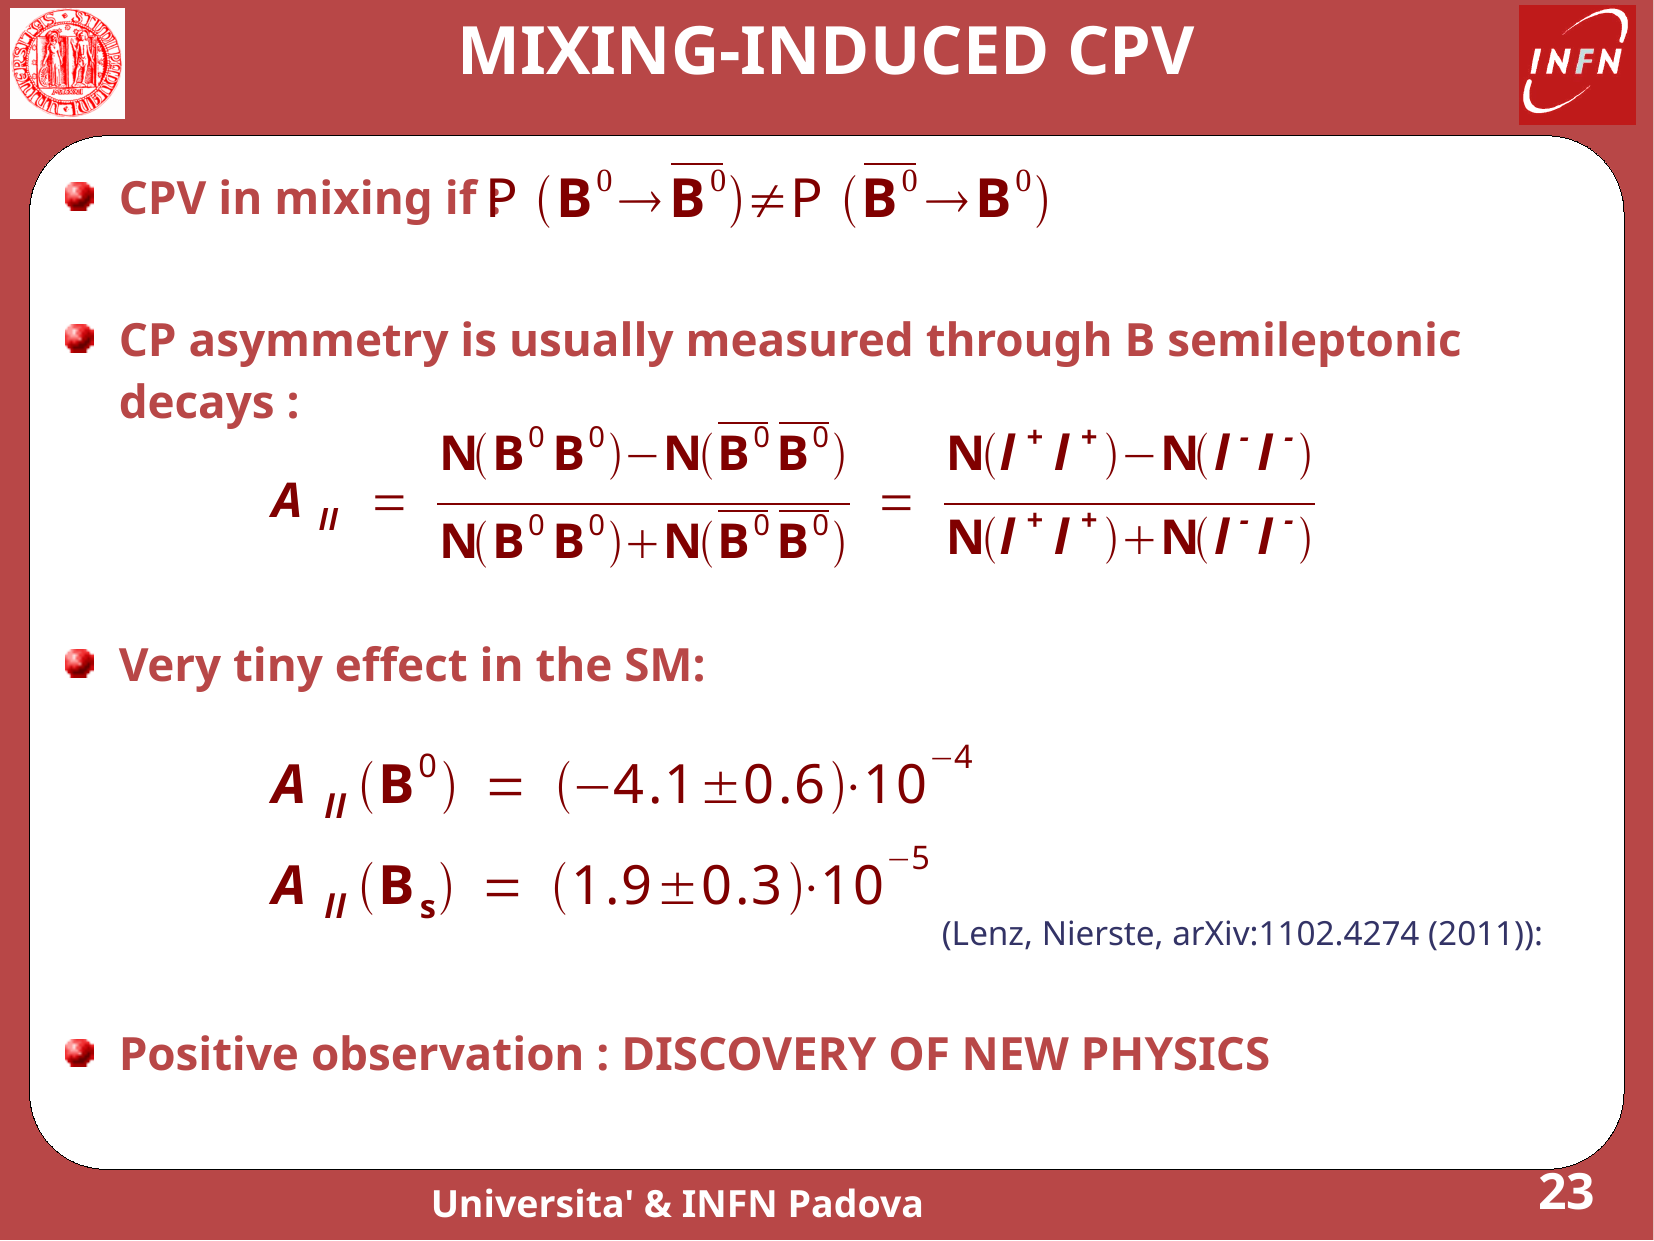

# MIXING-INDUCED CPV
CPV in mixing if :
CP asymmetry is usually measured through B semileptonic decays :
Very tiny effect in the SM:
(Lenz, Nierste, arXiv:1102.4274 (2011)):
Positive observation : DISCOVERY OF NEW PHYSICS